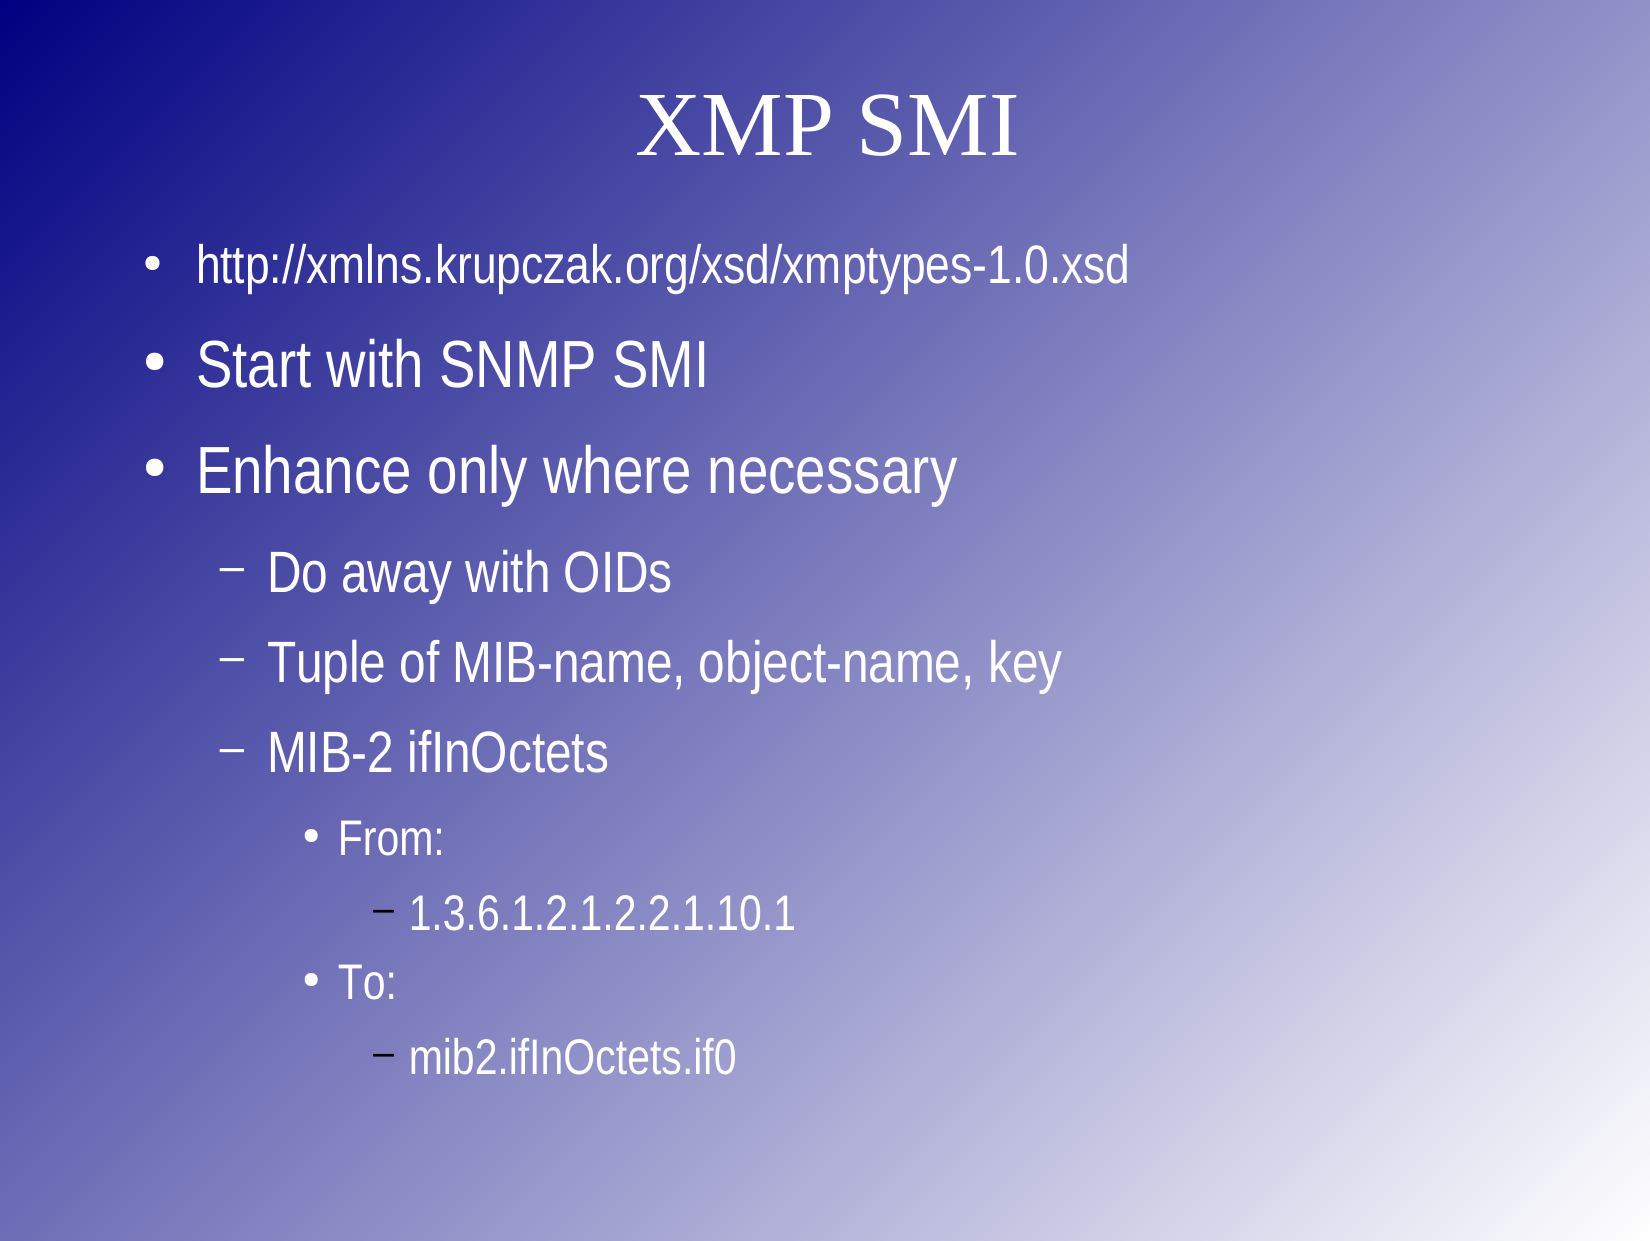

# XMP SMI
http://xmlns.krupczak.org/xsd/xmptypes-1.0.xsd
Start with SNMP SMI
Enhance only where necessary
Do away with OIDs
Tuple of MIB-name, object-name, key
MIB-2 ifInOctets
From:
1.3.6.1.2.1.2.2.1.10.1
To:
mib2.ifInOctets.if0